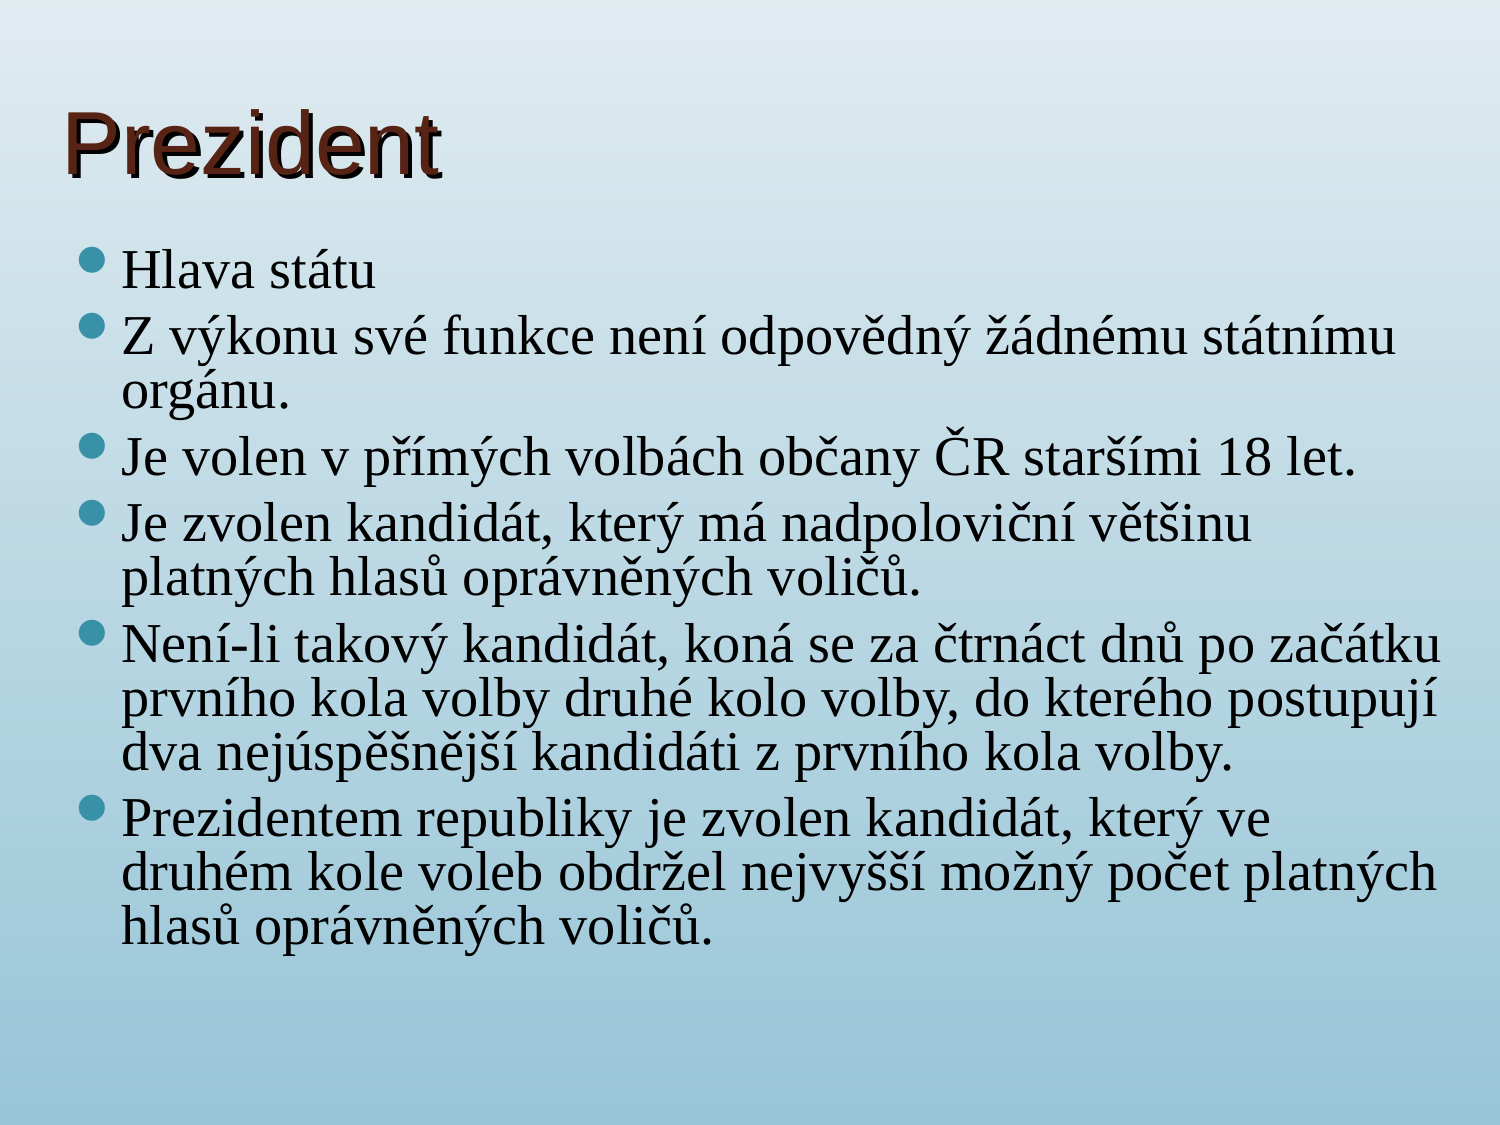

# Prezident
Hlava státu
Z výkonu své funkce není odpovědný žádnému státnímu orgánu.
Je volen v přímých volbách občany ČR staršími 18 let.
Je zvolen kandidát, který má nadpoloviční většinu platných hlasů oprávněných voličů.
Není-li takový kandidát, koná se za čtrnáct dnů po začátku prvního kola volby druhé kolo volby, do kterého postupují dva nejúspěšnější kandidáti z prvního kola volby.
Prezidentem republiky je zvolen kandidát, který ve druhém kole voleb obdržel nejvyšší možný počet platných hlasů oprávněných voličů.